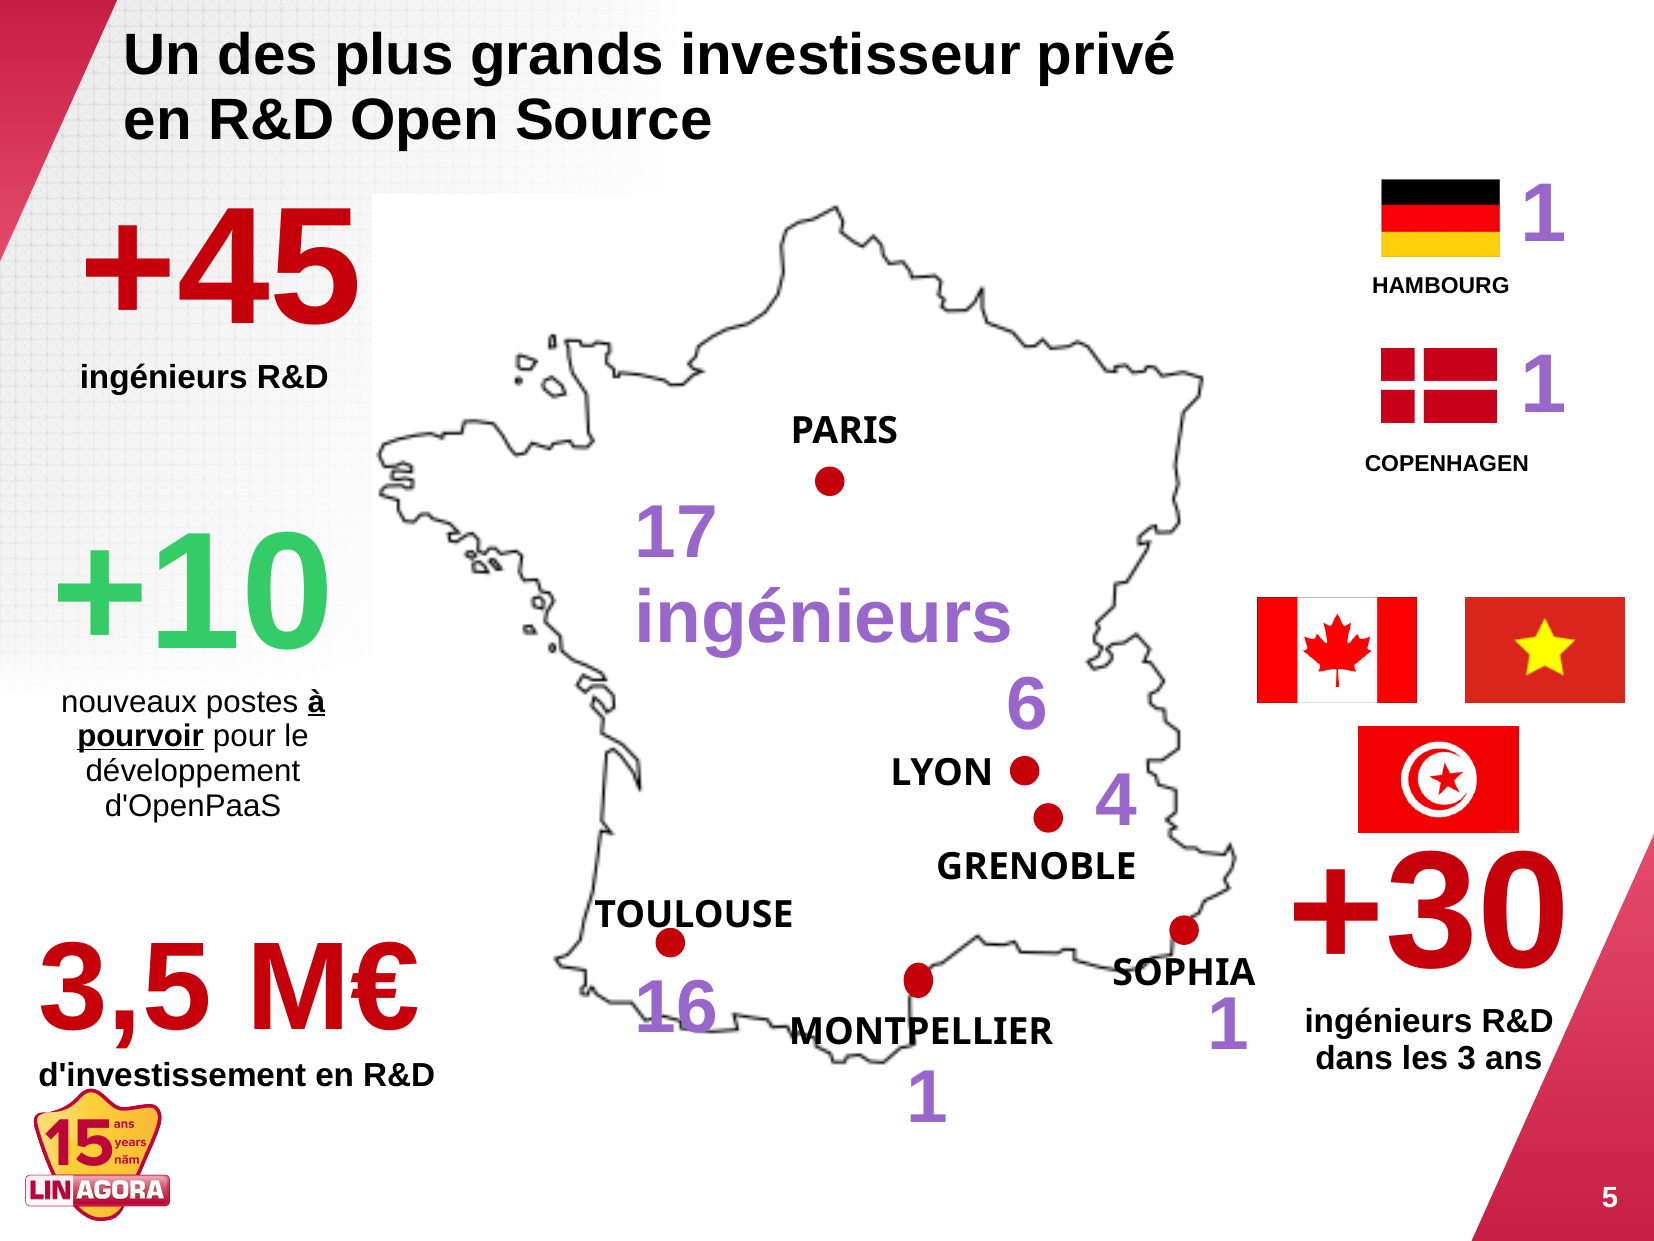

# Un des plus grands investisseur privé en R&D Open Source
1
+45
ingénieurs R&D
HAMBOURG
1
PARIS
COPENHAGEN
17 ingénieurs
+10
nouveaux postes à pourvoir pour le développement d'OpenPaaS
6
LYON
4
+30 ingénieurs R&D dans les 3 ans
GRENOBLE
TOULOUSE
3,5 M€
d'investissement en R&D
SOPHIA
16
1
MONTPELLIER
1
5